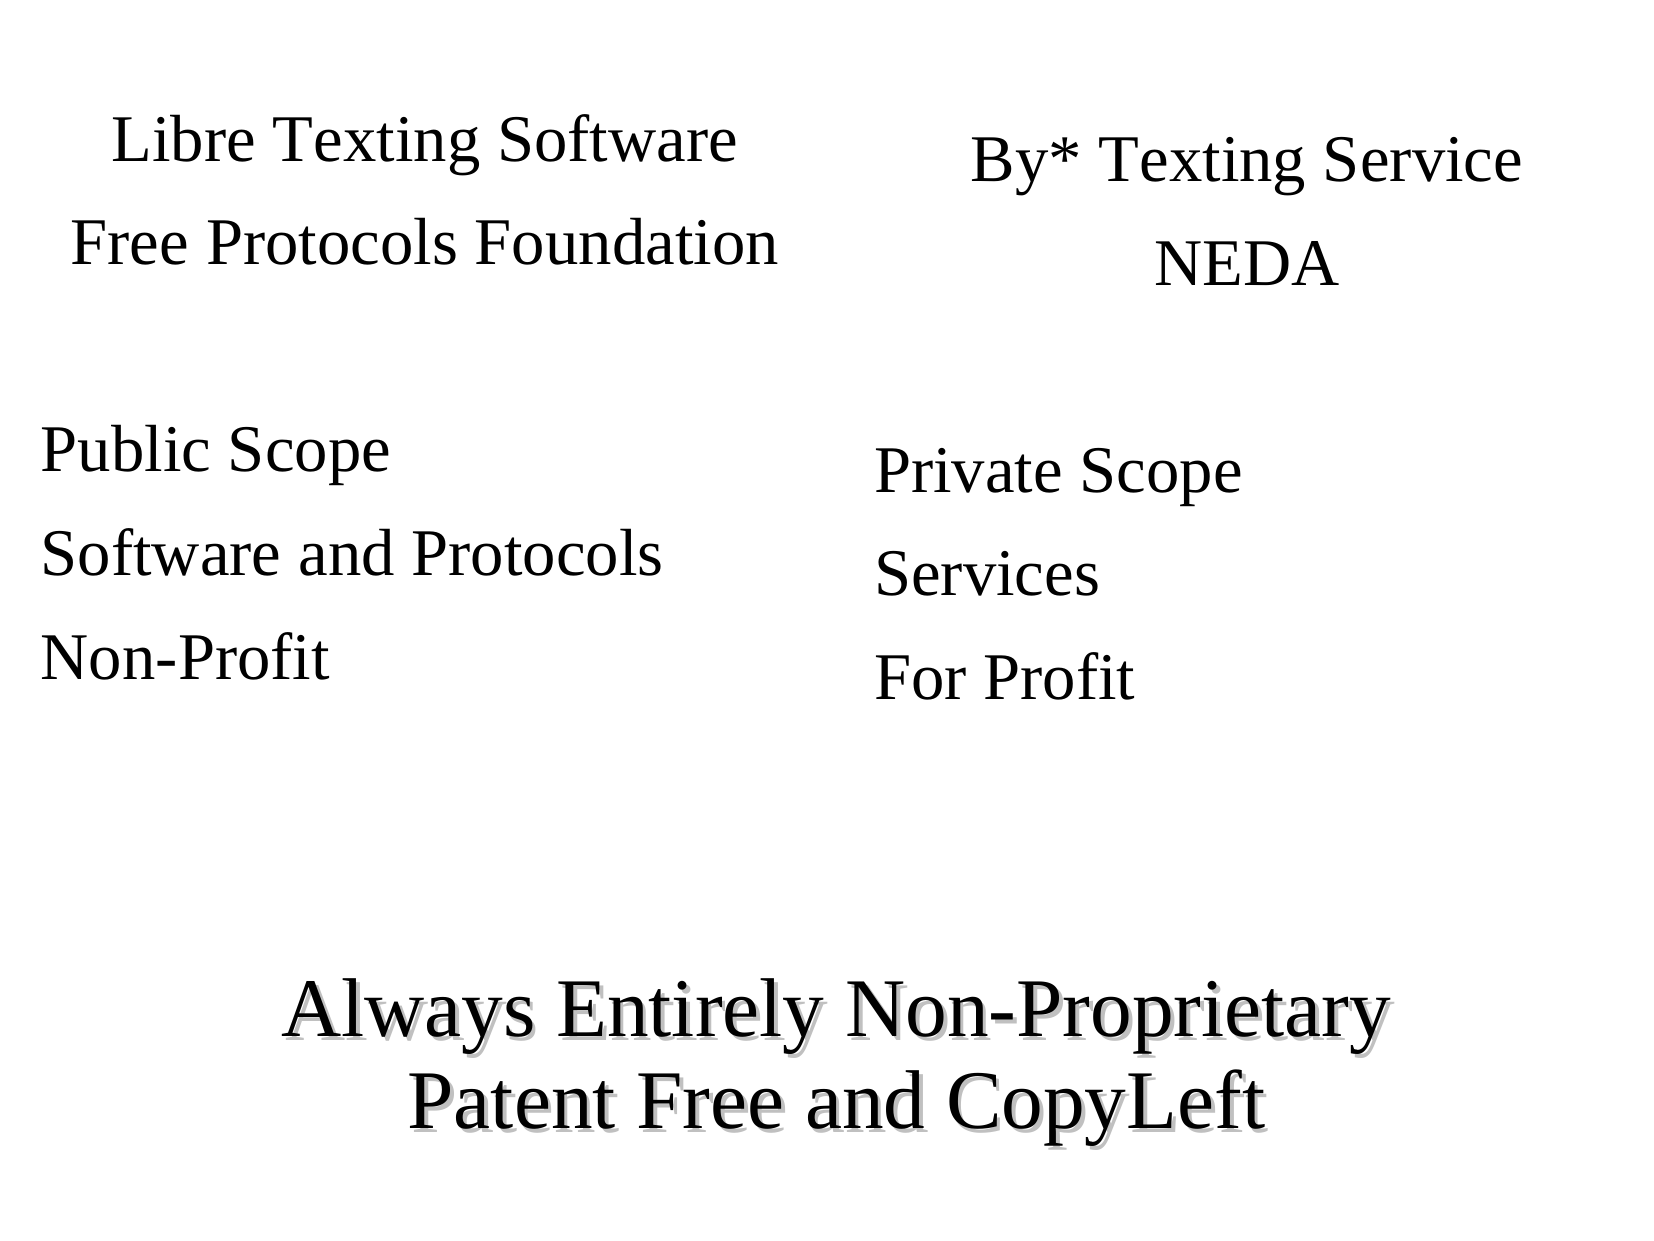

# Libre Texting Software
Free Protocols Foundation
Public Scope
Software and Protocols
Non-Profit
By* Texting Service
NEDA
Private Scope
Services
For Profit
Always Entirely Non-Proprietary
Patent Free and CopyLeft